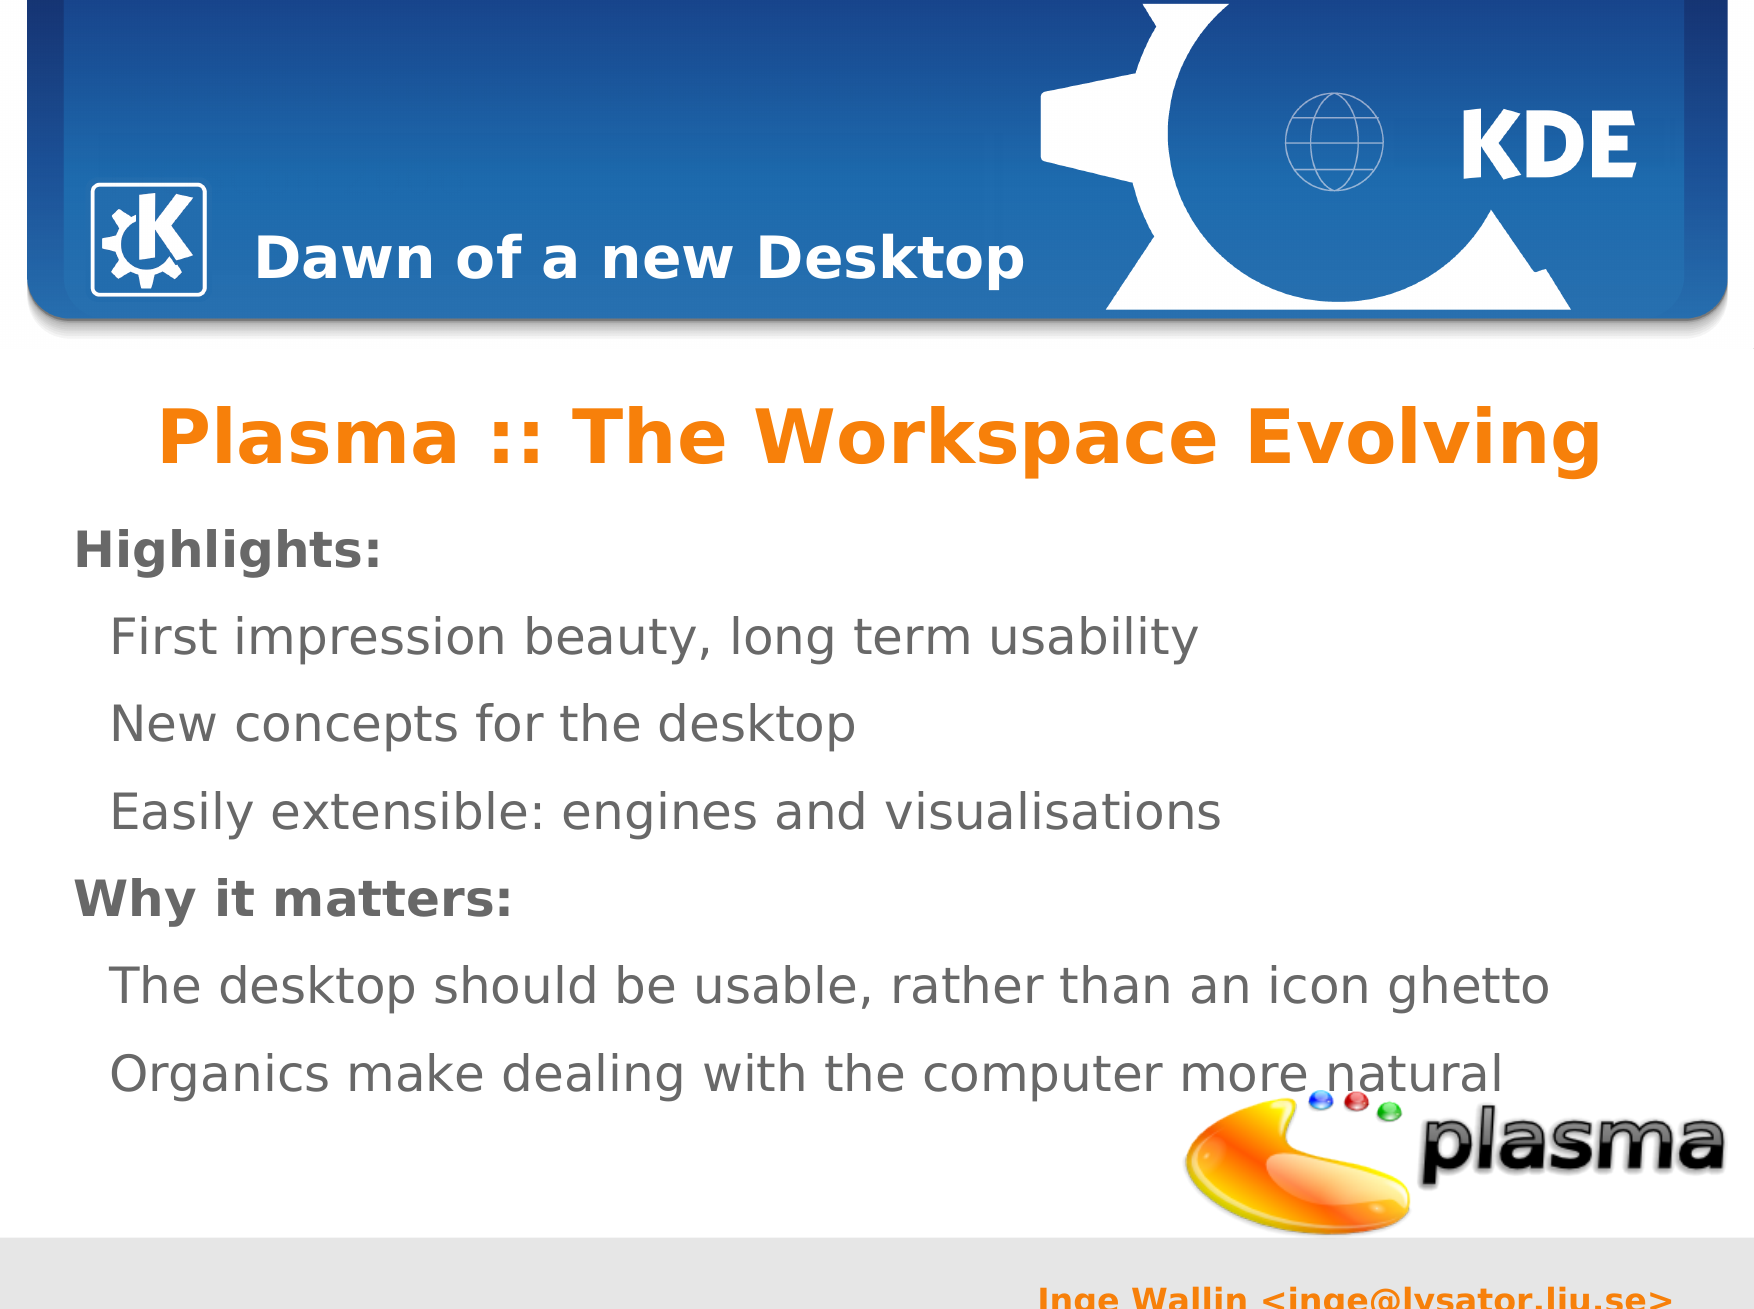

Dawn of a new Desktop
Plasma :: The Workspace Evolving
Highlights:
First impression beauty, long term usability
New concepts for the desktop
Easily extensible: engines and visualisations
Why it matters:
The desktop should be usable, rather than an icon ghetto
Organics make dealing with the computer more natural